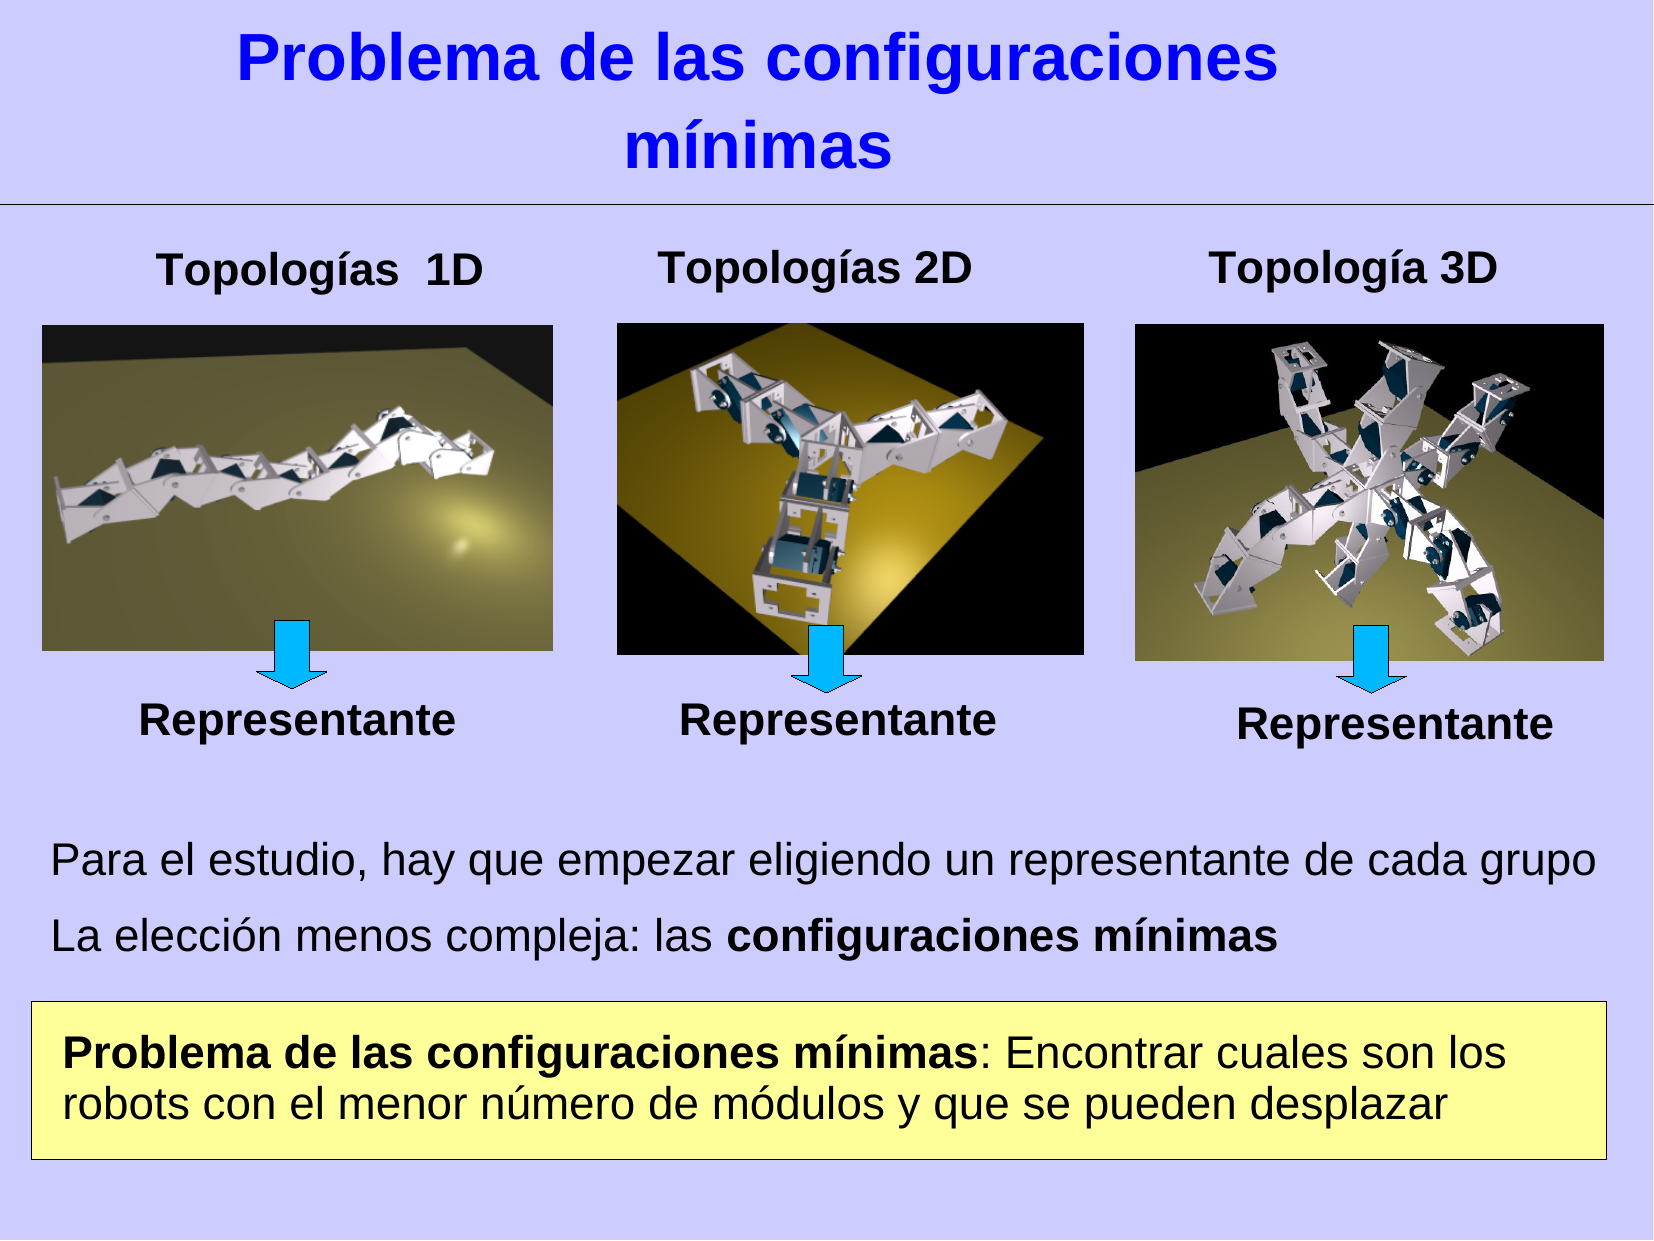

# Problema de las configuraciones mínimas
Topologías 2D
Topología 3D
Topologías 1D
Representante
Representante
Representante
 Para el estudio, hay que empezar eligiendo un representante de cada grupo
 La elección menos compleja: las configuraciones mínimas
Problema de las configuraciones mínimas: Encontrar cuales son los robots con el menor número de módulos y que se pueden desplazar